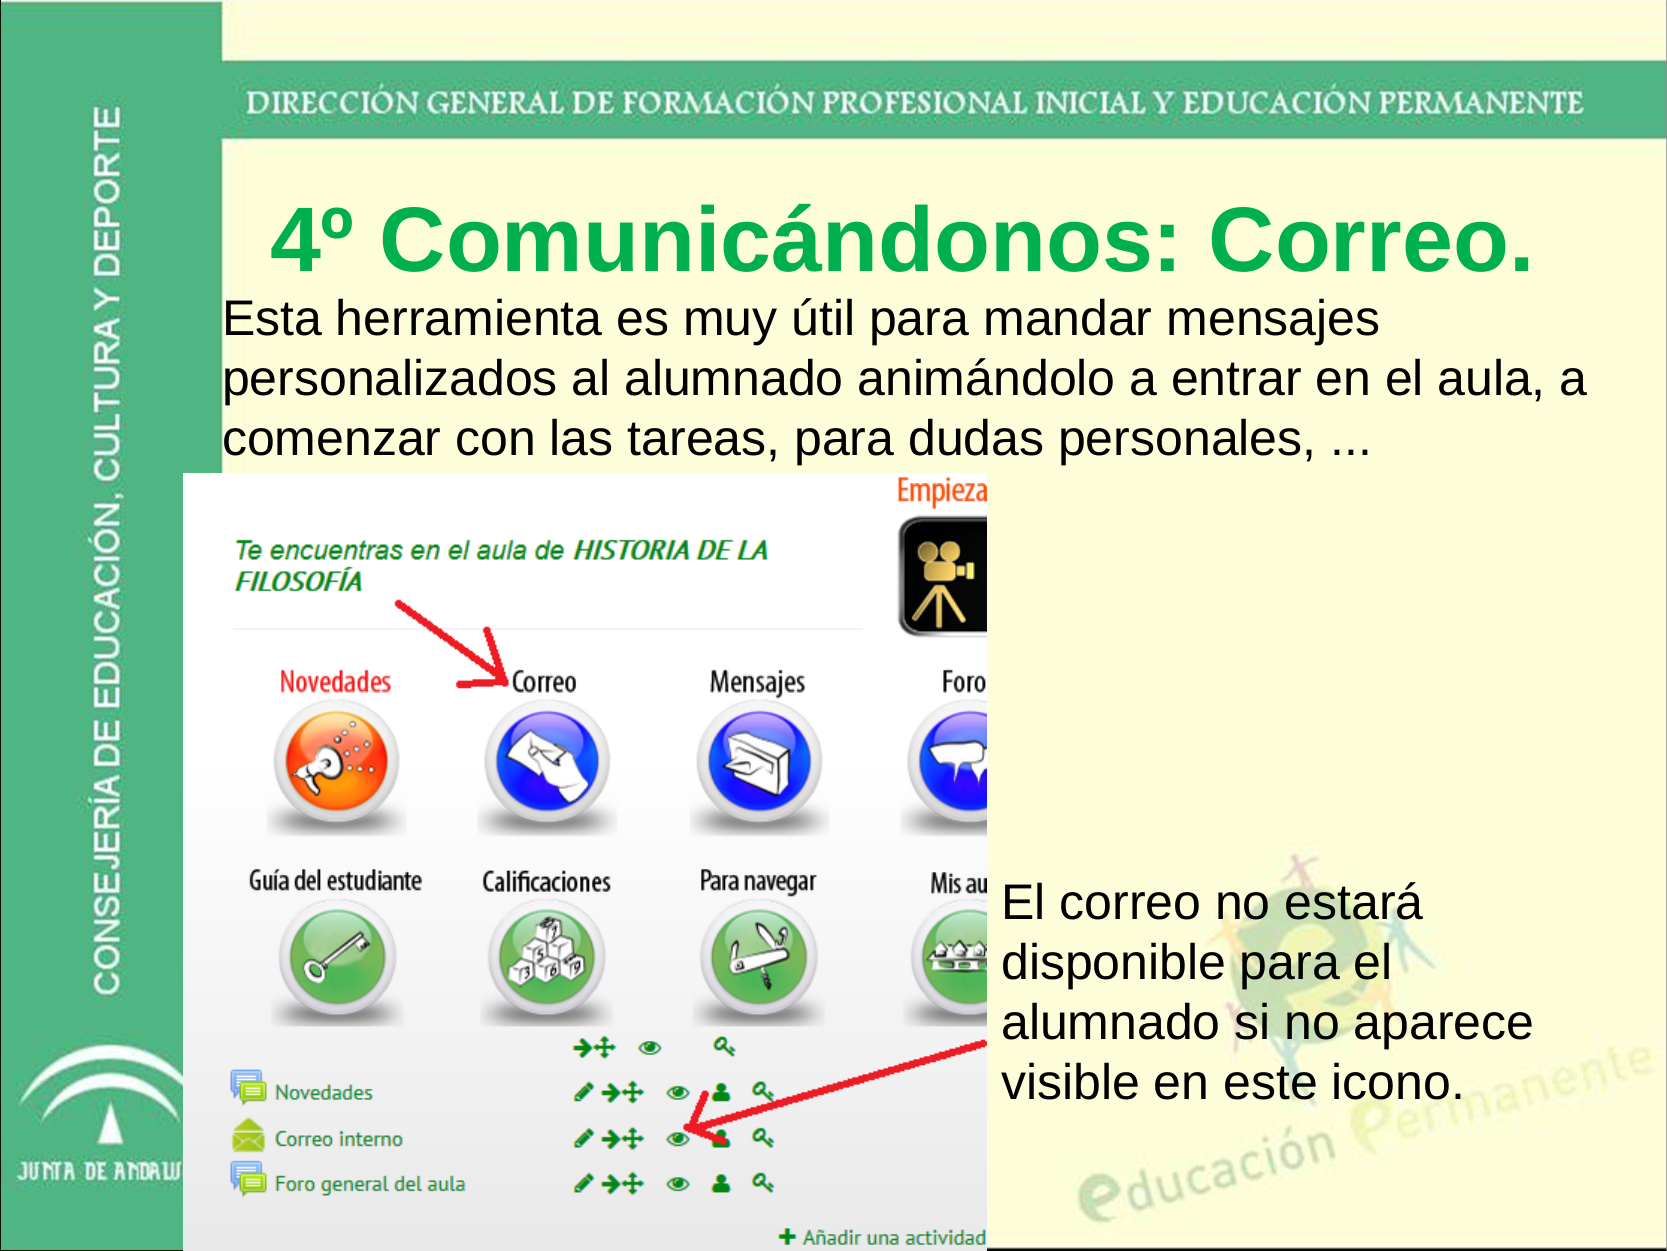

# 4º Comunicándonos: Correo.
Esta herramienta es muy útil para mandar mensajes personalizados al alumnado animándolo a entrar en el aula, a comenzar con las tareas, para dudas personales, ...
El correo no estará disponible para el alumnado si no aparece visible en este icono.